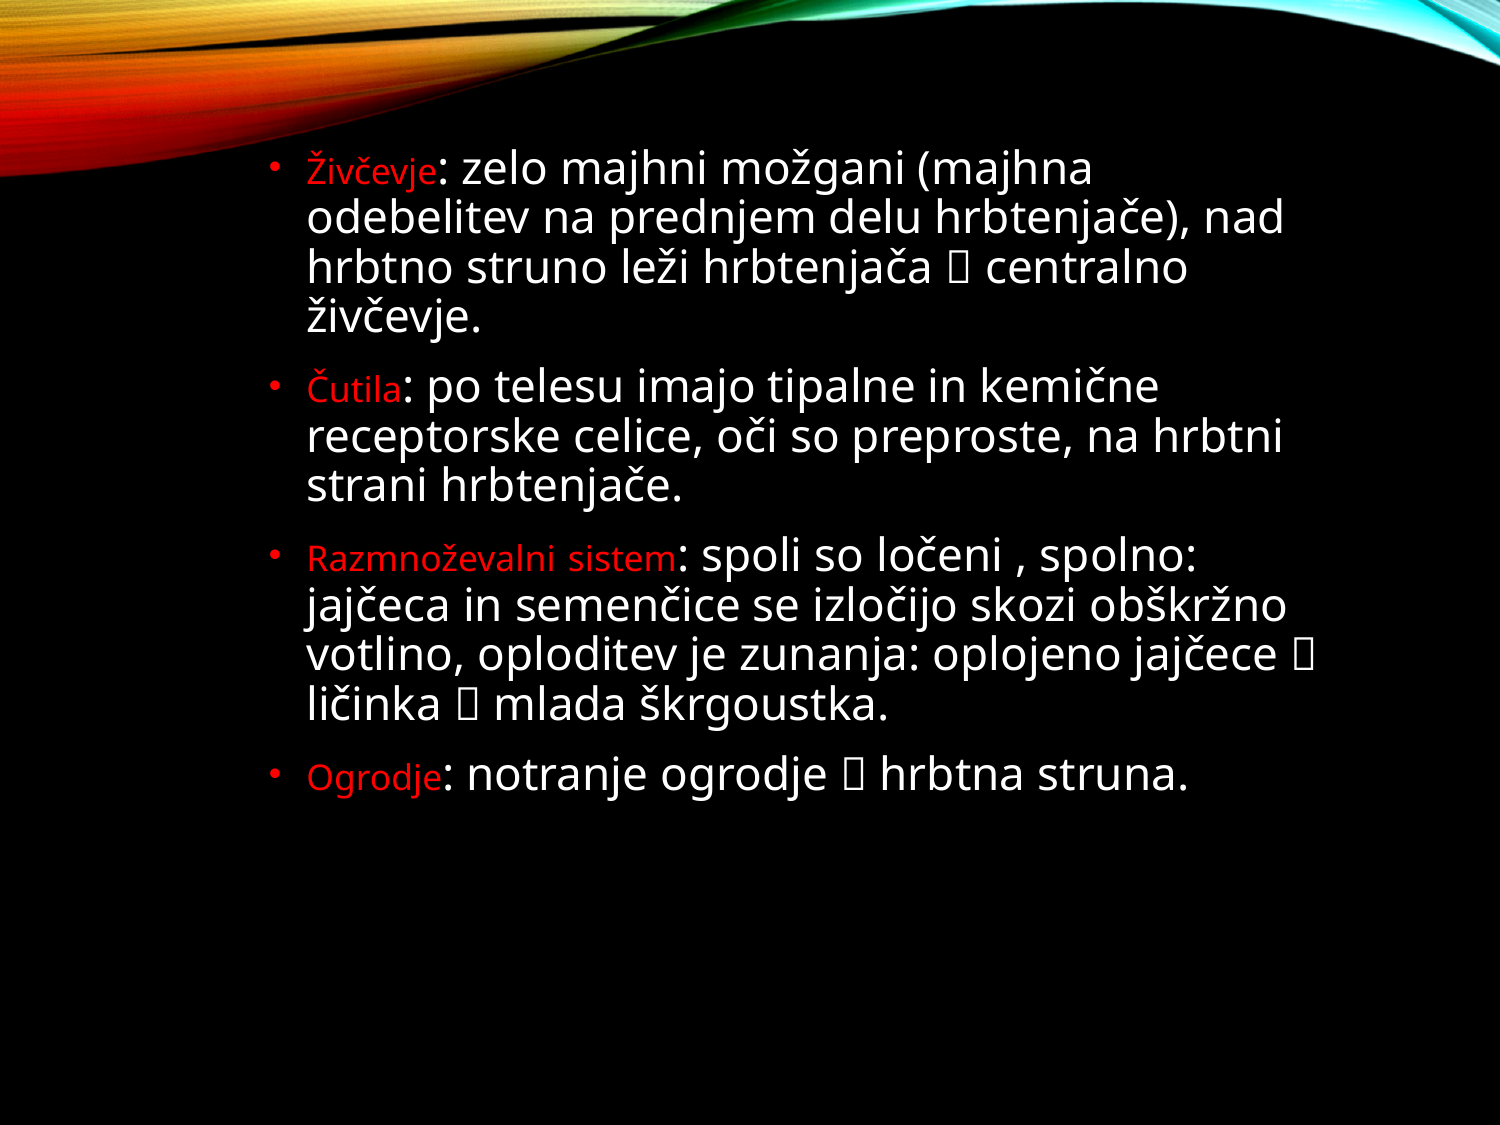

# Živčevje: zelo majhni možgani (majhna odebelitev na prednjem delu hrbtenjače), nad hrbtno struno leži hrbtenjača  centralno živčevje.
Čutila: po telesu imajo tipalne in kemične receptorske celice, oči so preproste, na hrbtni strani hrbtenjače.
Razmnoževalni sistem: spoli so ločeni , spolno: jajčeca in semenčice se izločijo skozi obškržno votlino, oploditev je zunanja: oplojeno jajčece  ličinka  mlada škrgoustka.
Ogrodje: notranje ogrodje  hrbtna struna.